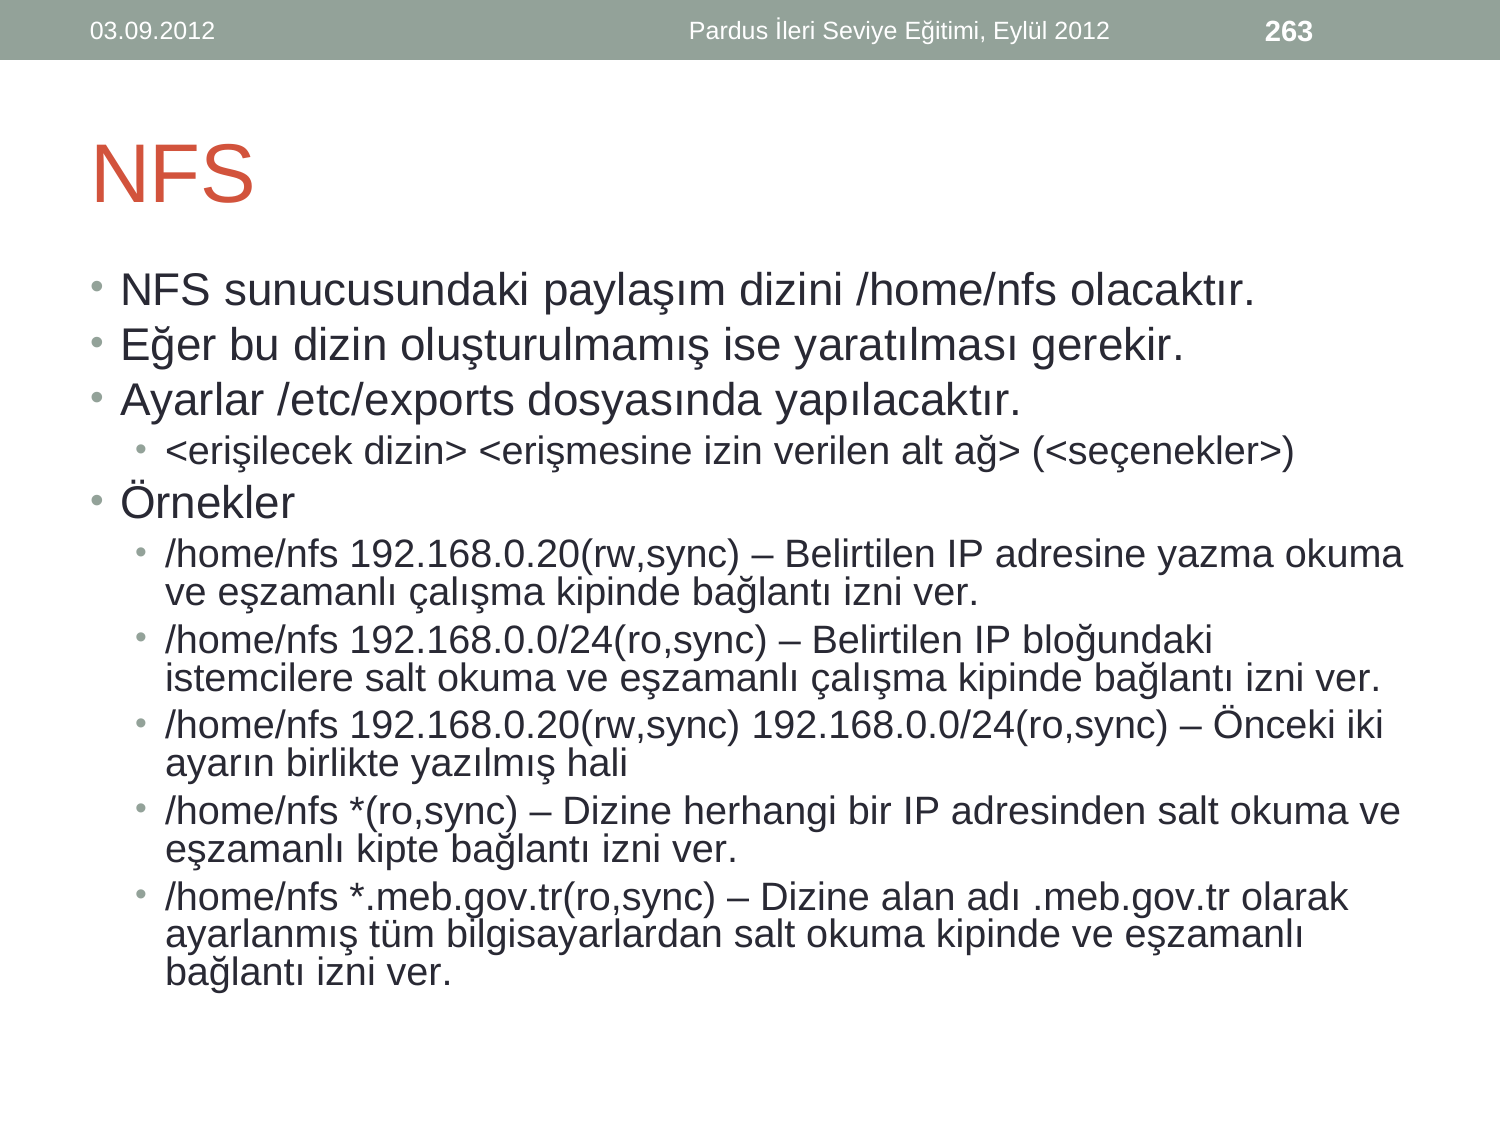

03.09.2012
Pardus İleri Seviye Eğitimi, Eylül 2012
# NFS
NFS sunucusundaki paylaşım dizini /home/nfs olacaktır.
Eğer bu dizin oluşturulmamış ise yaratılması gerekir.
Ayarlar /etc/exports dosyasında yapılacaktır.
<erişilecek dizin> <erişmesine izin verilen alt ağ> (<seçenekler>)
Örnekler
/home/nfs 192.168.0.20(rw,sync) – Belirtilen IP adresine yazma okuma ve eşzamanlı çalışma kipinde bağlantı izni ver.
/home/nfs 192.168.0.0/24(ro,sync) – Belirtilen IP bloğundaki istemcilere salt okuma ve eşzamanlı çalışma kipinde bağlantı izni ver.
/home/nfs 192.168.0.20(rw,sync) 192.168.0.0/24(ro,sync) – Önceki iki ayarın birlikte yazılmış hali
/home/nfs *(ro,sync) – Dizine herhangi bir IP adresinden salt okuma ve eşzamanlı kipte bağlantı izni ver.
/home/nfs *.meb.gov.tr(ro,sync) – Dizine alan adı .meb.gov.tr olarak ayarlanmış tüm bilgisayarlardan salt okuma kipinde ve eşzamanlı bağlantı izni ver.